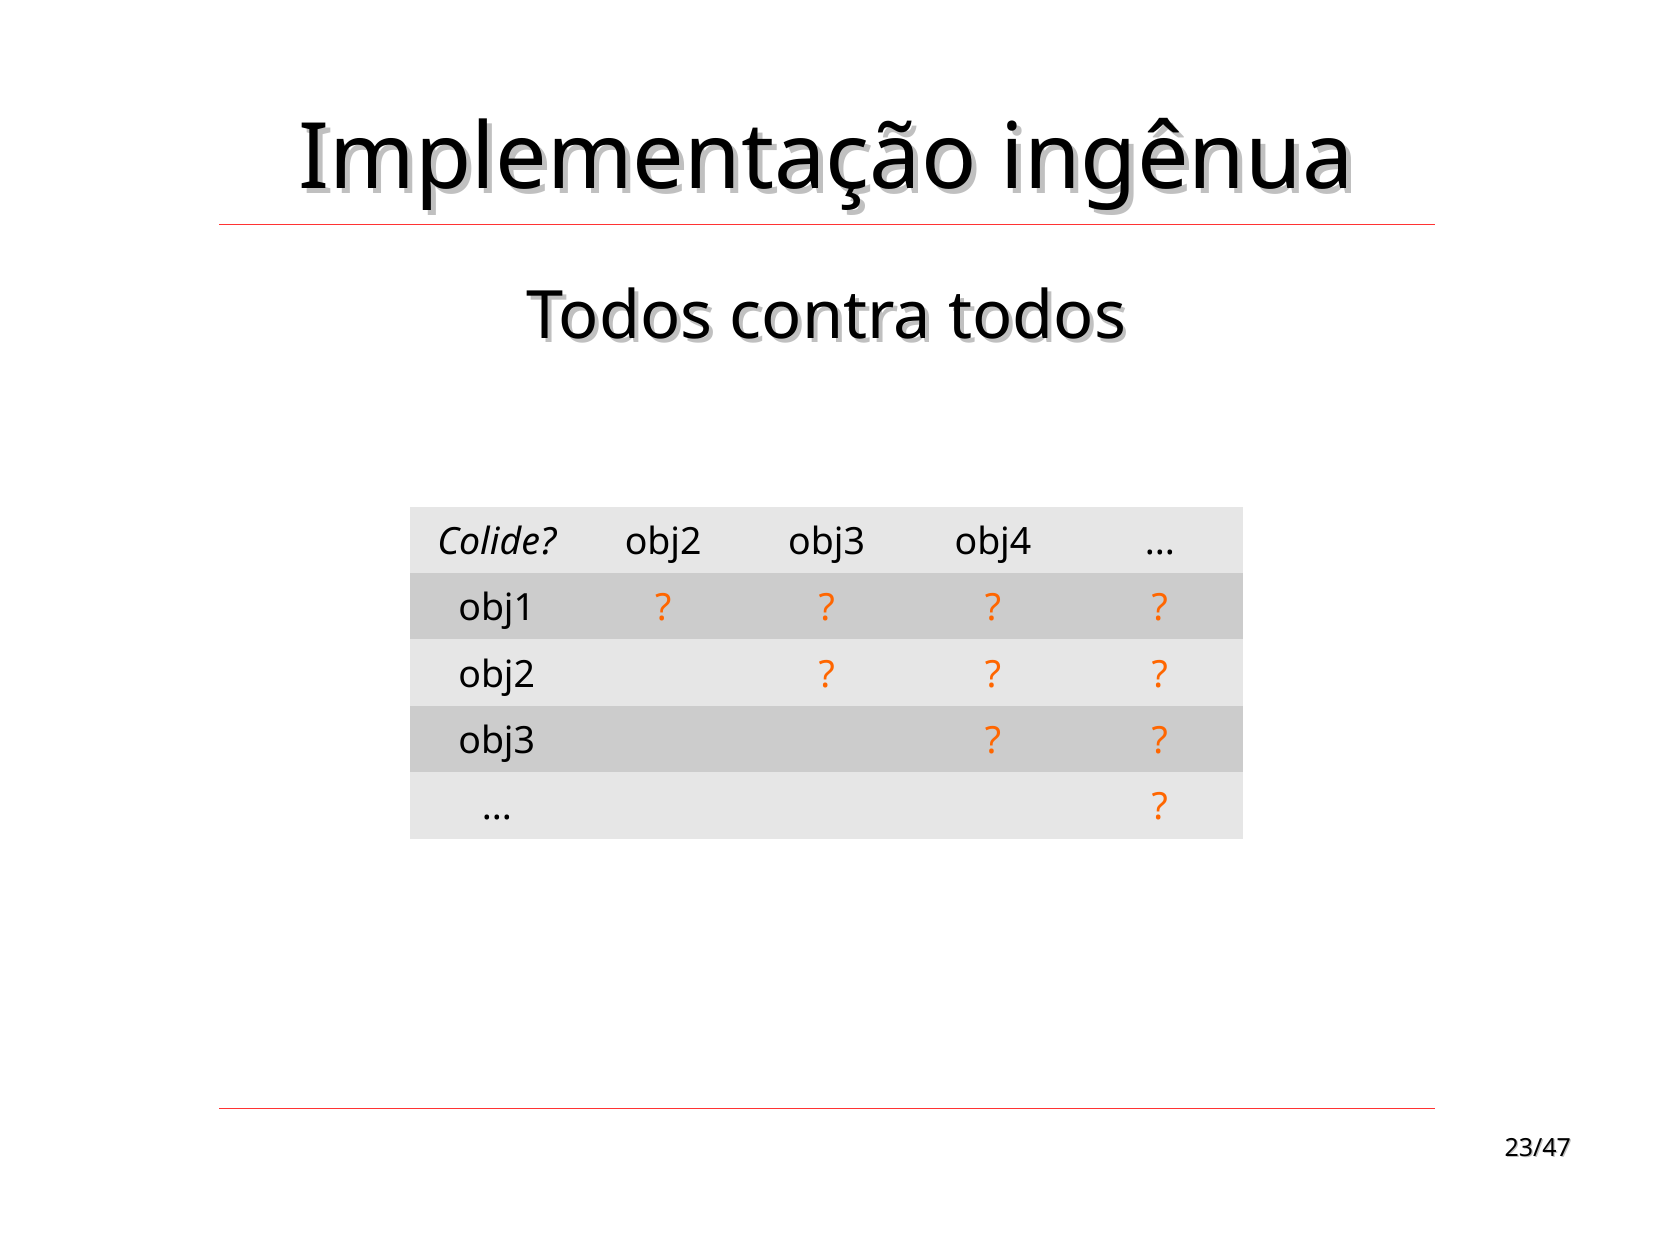

# Implementação ingênua
Todos contra todos
| Colide? | obj2 | obj3 | obj4 | ... |
| --- | --- | --- | --- | --- |
| obj1 | ? | ? | ? | ? |
| obj2 | | ? | ? | ? |
| obj3 | | | ? | ? |
| ... | | | | ? |
23